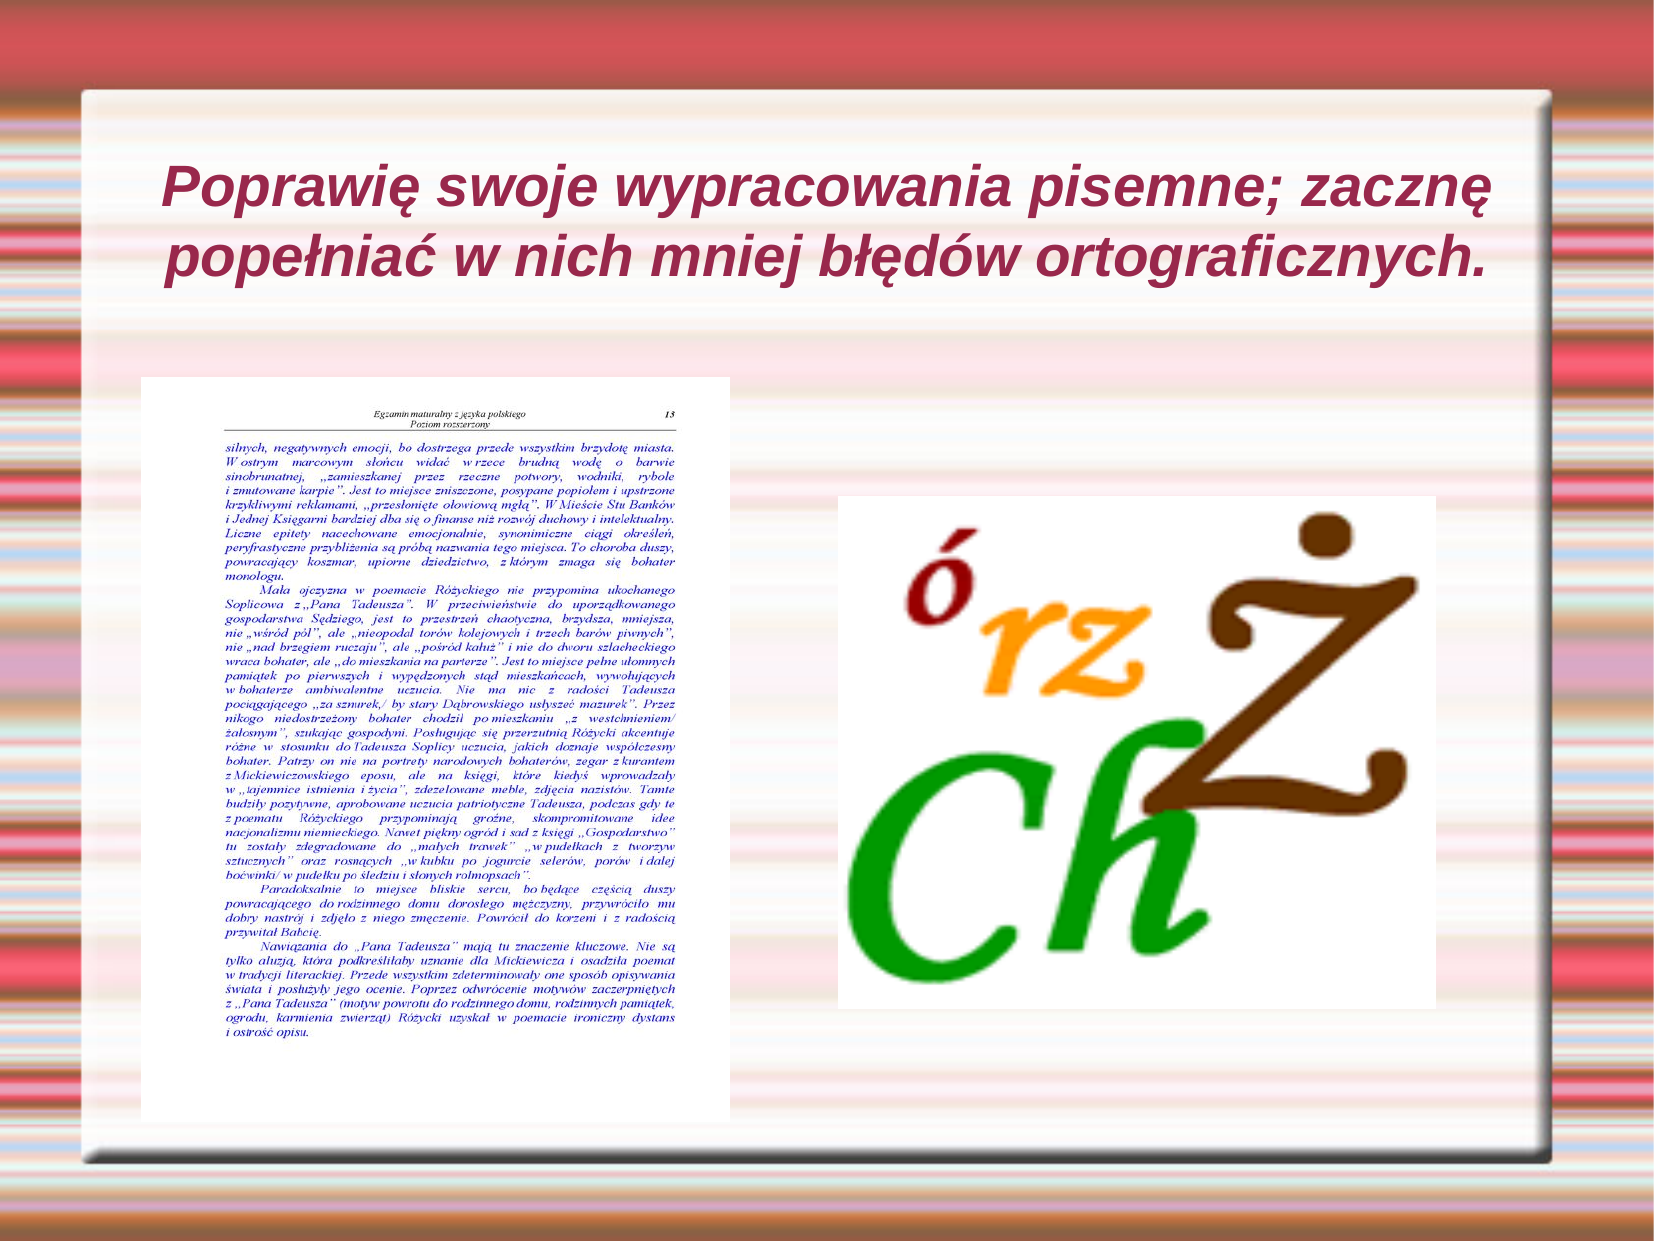

# Poprawię swoje wypracowania pisemne; zacznę popełniać w nich mniej błędów ortograficznych.